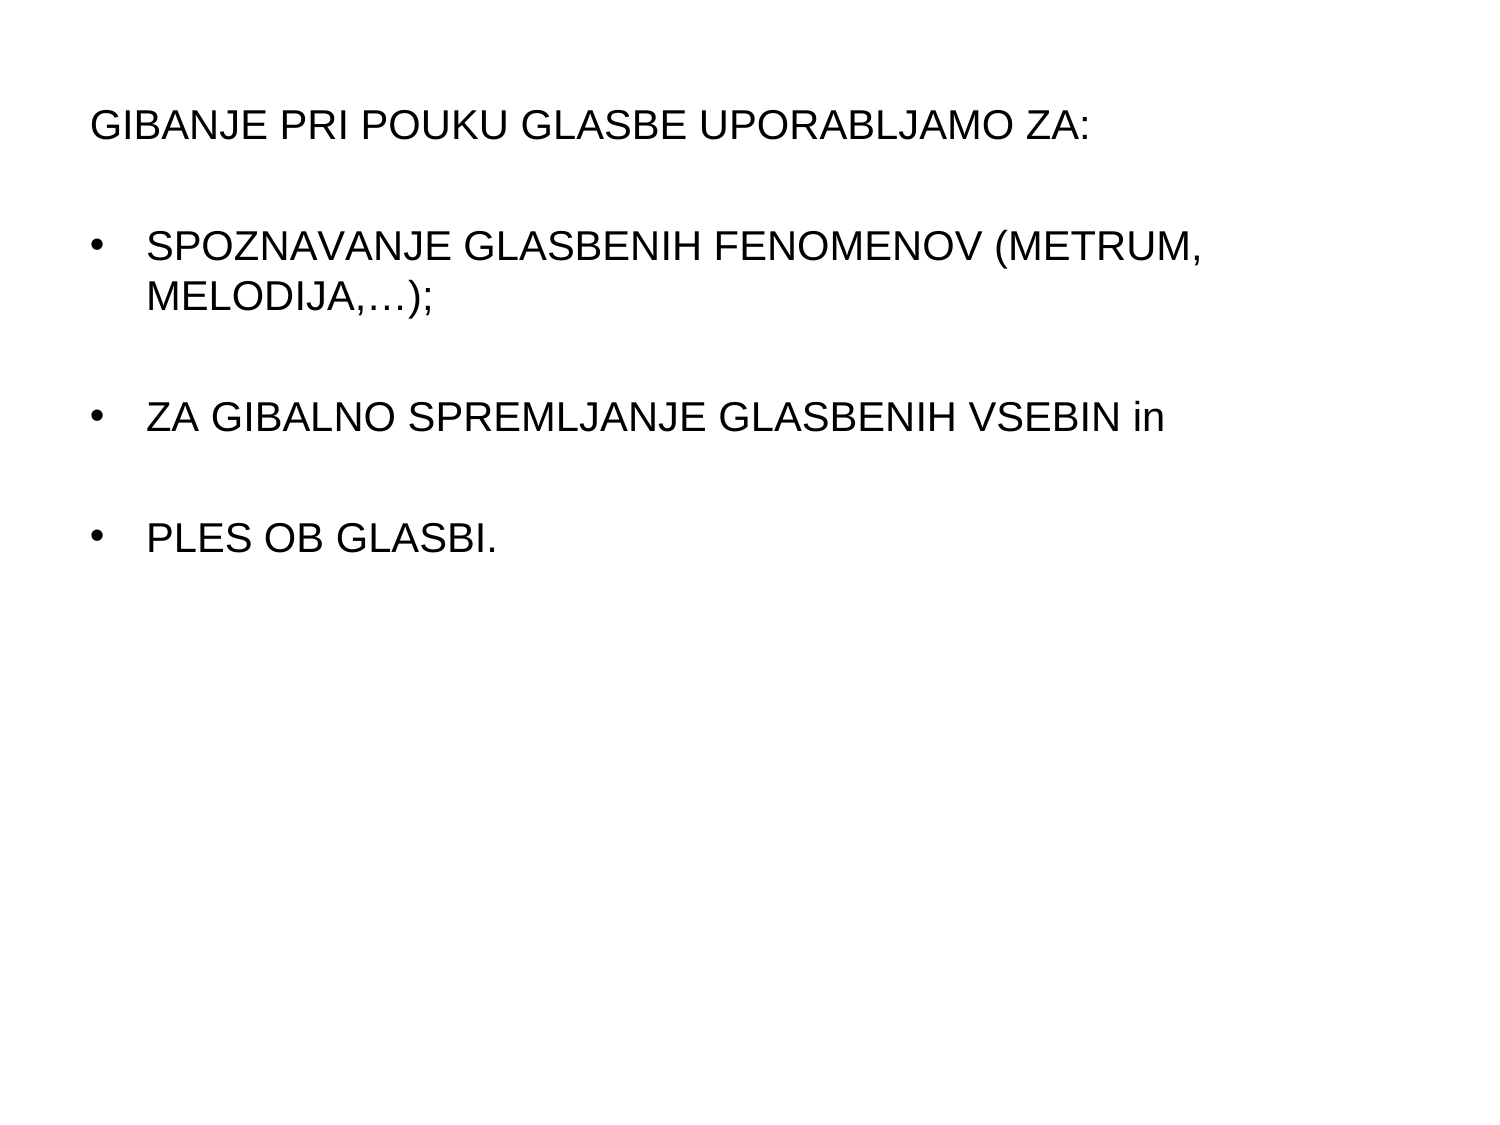

# GIBANJE PRI POUKU GLASBE UPORABLJAMO ZA:
SPOZNAVANJE GLASBENIH FENOMENOV (METRUM, MELODIJA,…);
ZA GIBALNO SPREMLJANJE GLASBENIH VSEBIN in
PLES OB GLASBI.